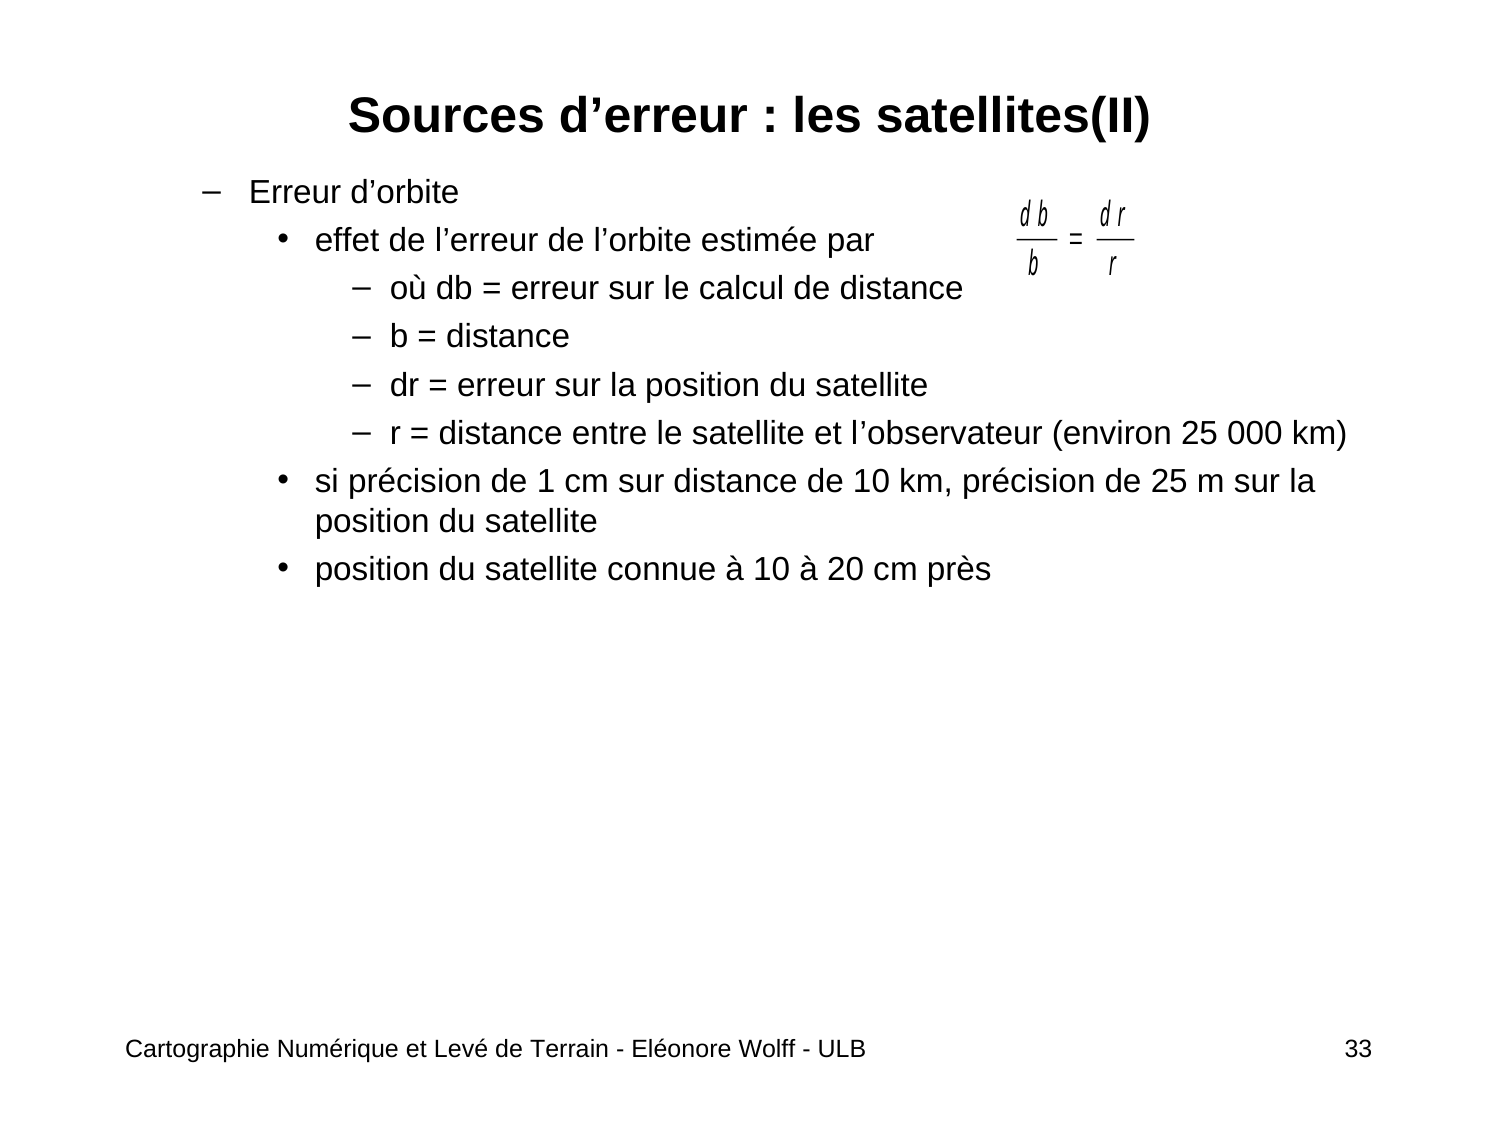

# Sources d’erreur : les satellites(II)‏
Erreur d’orbite
effet de l’erreur de l’orbite estimée par
où db = erreur sur le calcul de distance
b = distance
dr = erreur sur la position du satellite
r = distance entre le satellite et l’observateur (environ 25 000 km)‏
si précision de 1 cm sur distance de 10 km, précision de 25 m sur la position du satellite
position du satellite connue à 10 à 20 cm près
Cartographie Numérique et Levé de Terrain - Eléonore Wolff - ULB